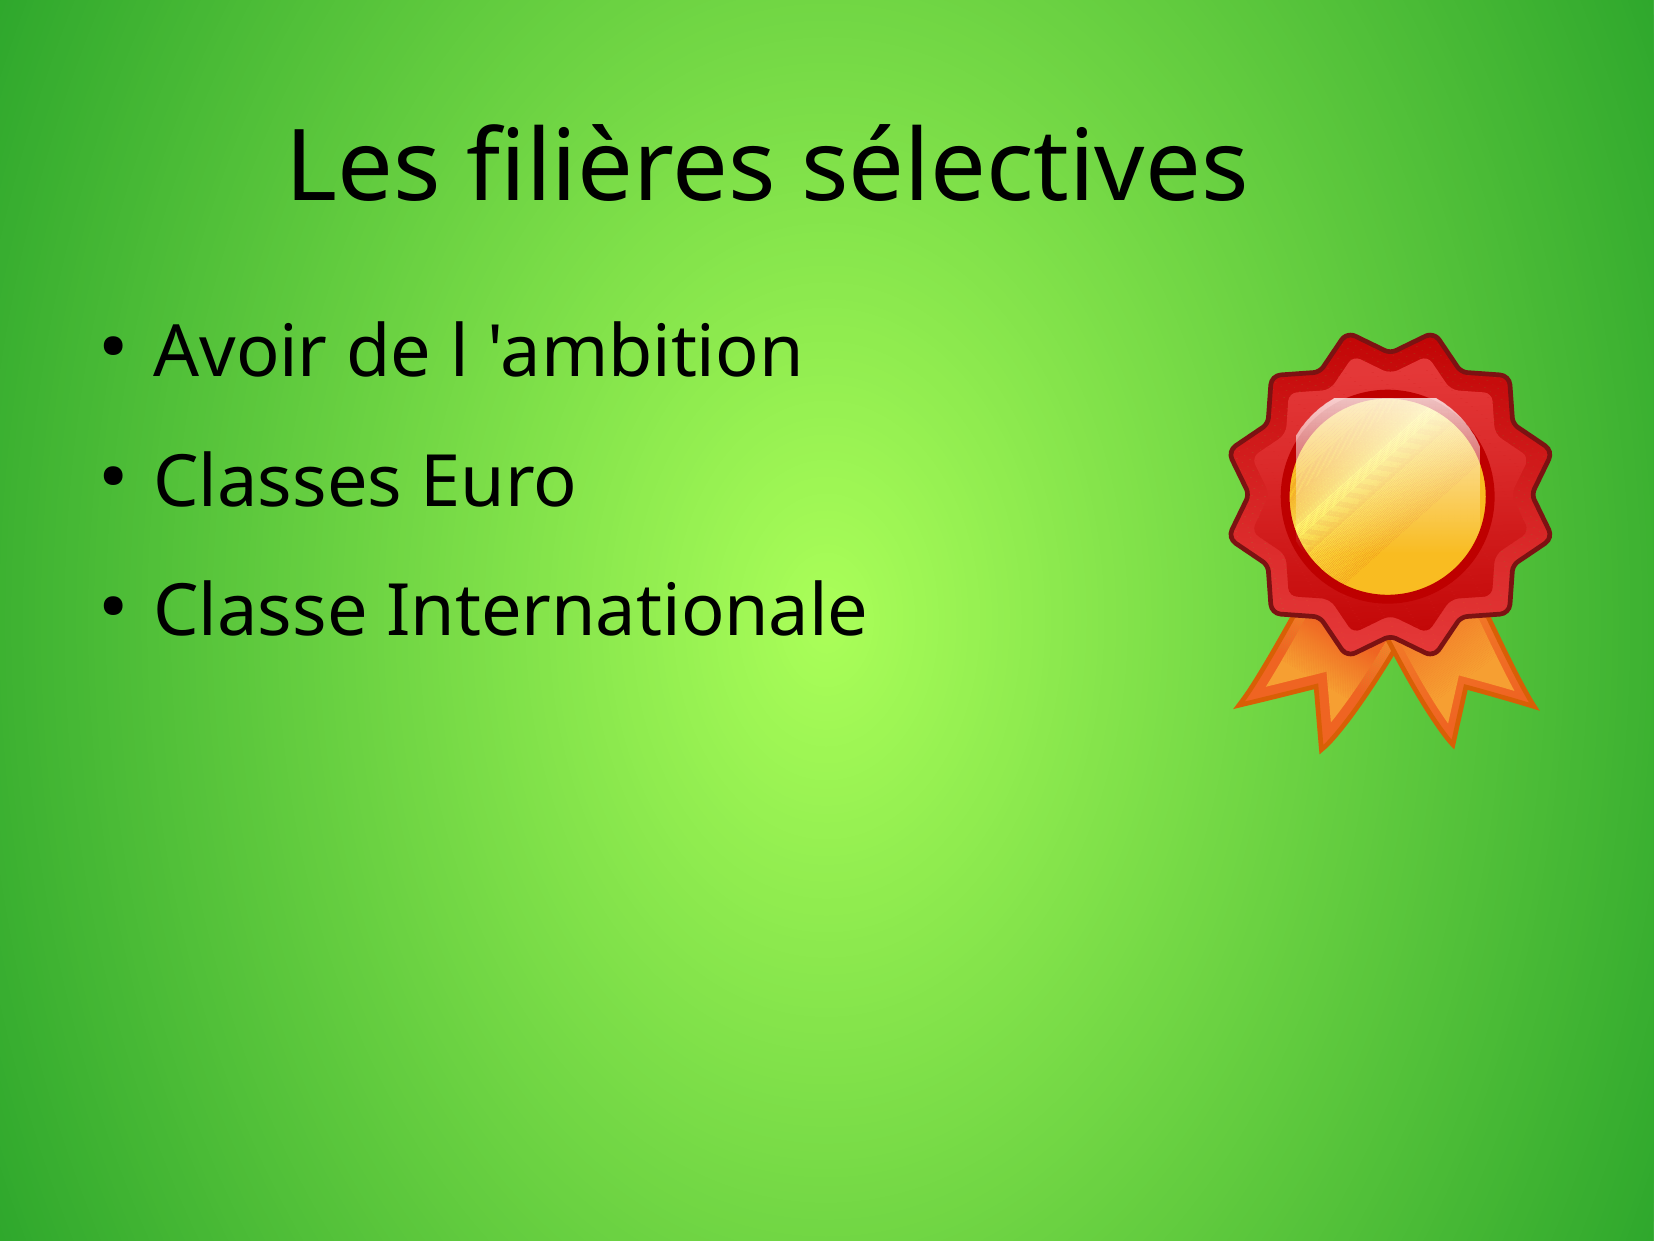

# Les filières sélectives
Avoir de l 'ambition
Classes Euro
Classe Internationale